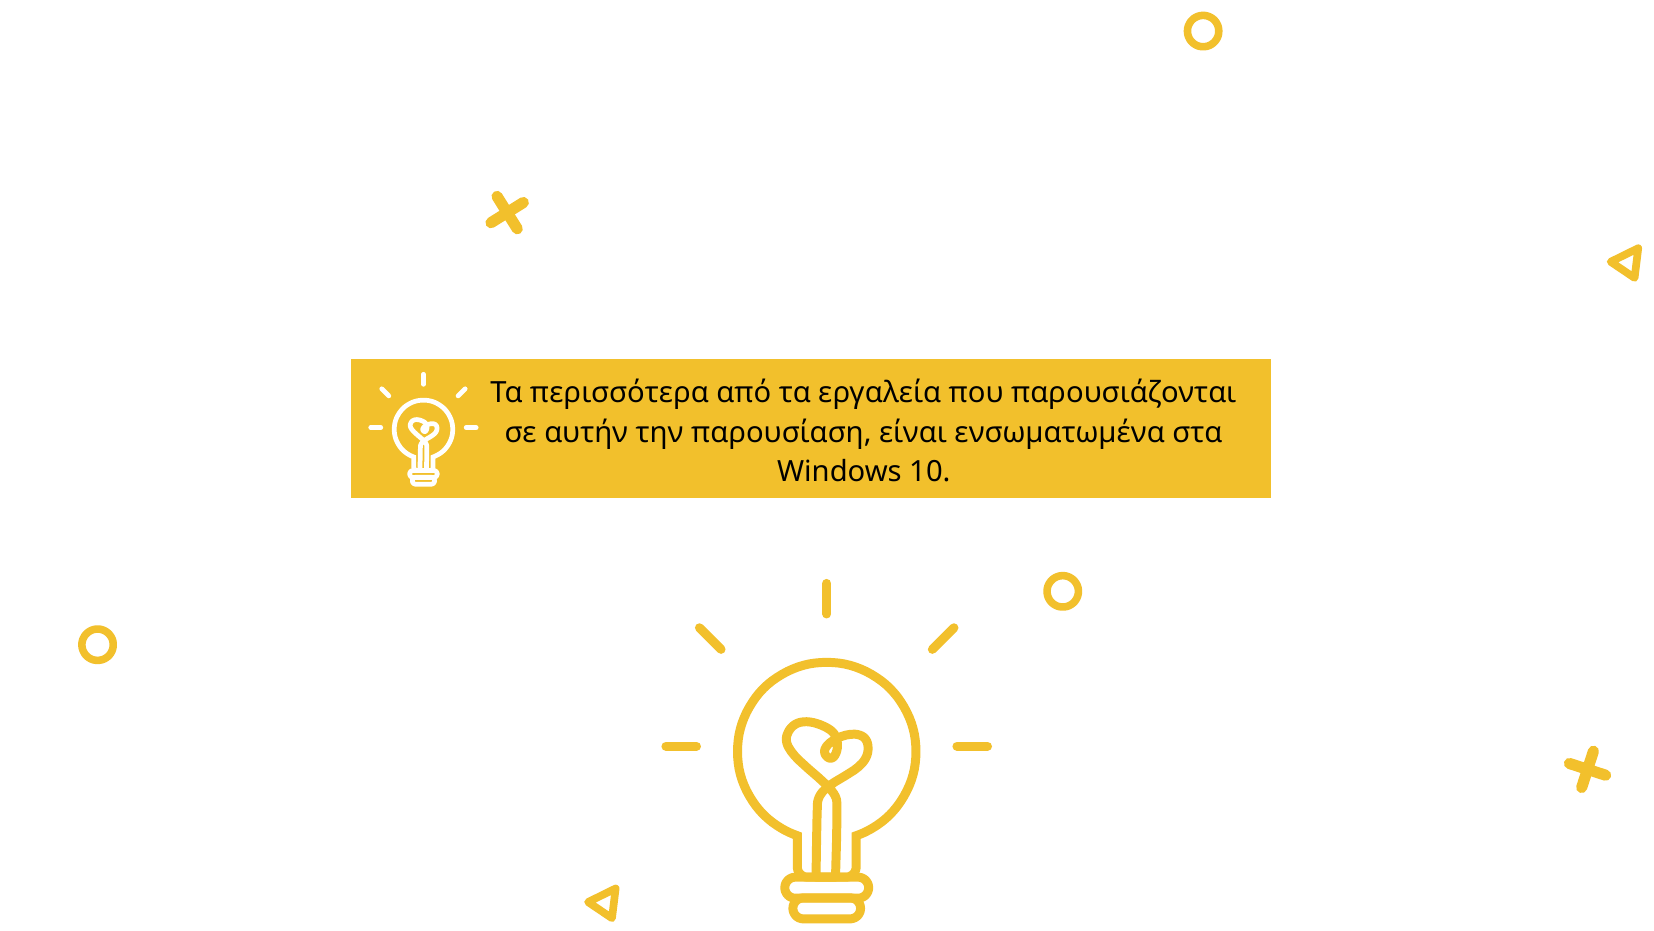

Τα περισσότερα από τα εργαλεία που παρουσιάζονται σε αυτήν την παρουσίαση, είναι ενσωματωμένα στα Windows 10.